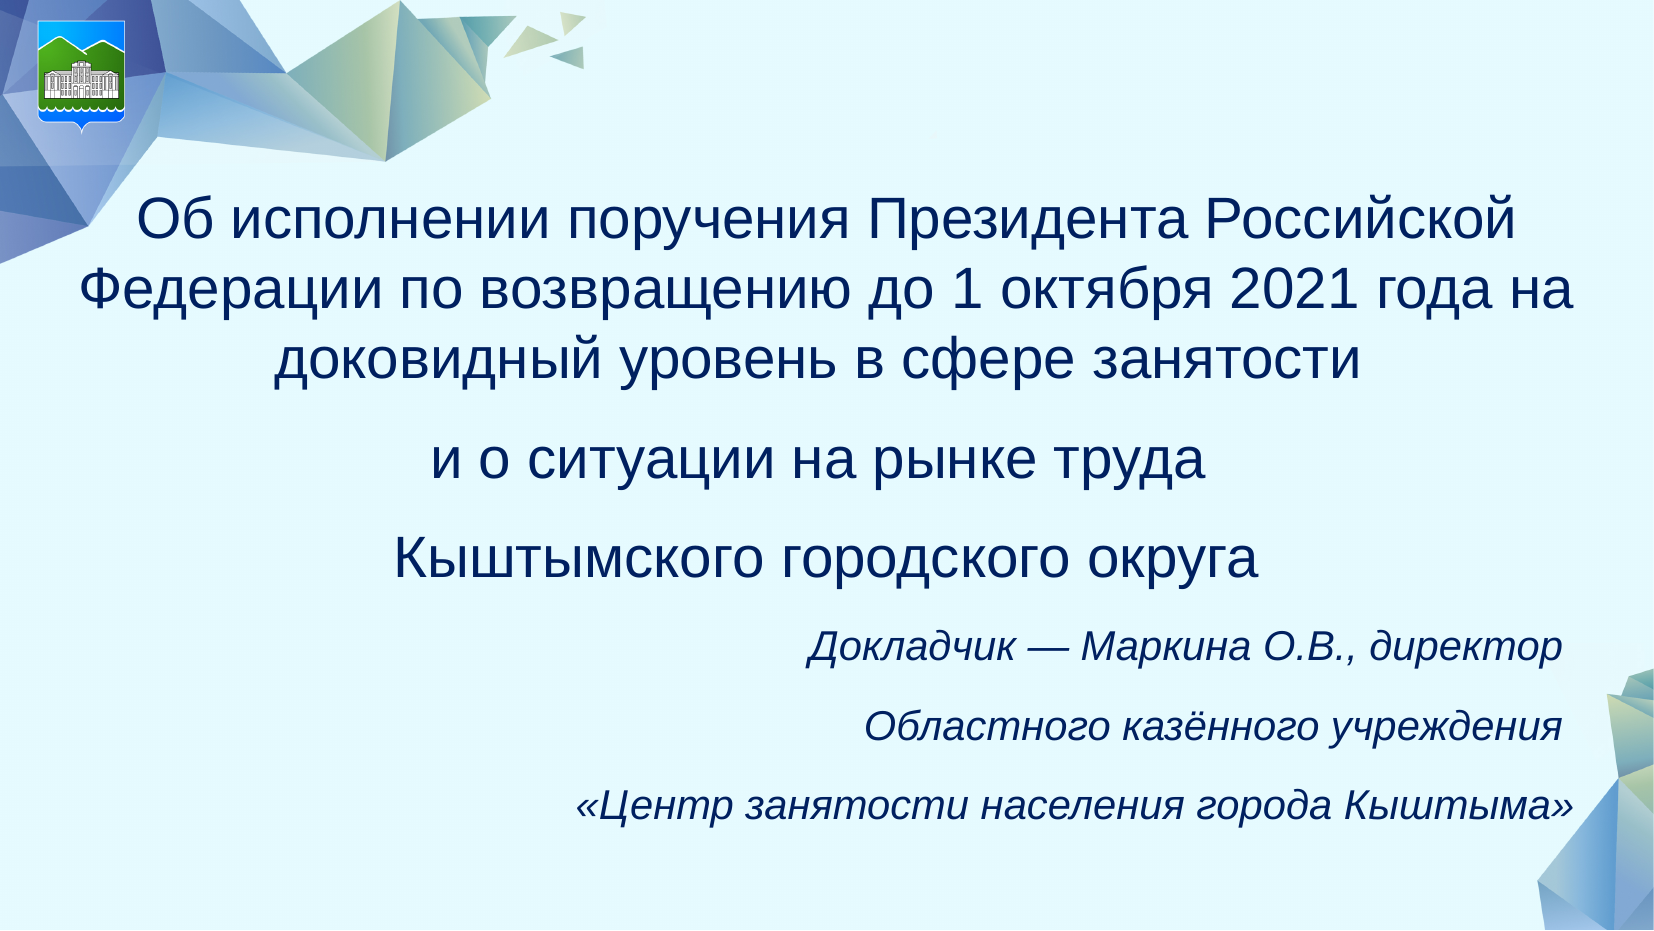

# Об исполнении поручения Президента Российской Федерации по возвращению до 1 октября 2021 года на доковидный уровень в сфере занятости
и о ситуации на рынке труда
Кыштымского городского округа
Докладчик — Маркина О.В., директор
Областного казённого учреждения
«Центр занятости населения города Кыштыма»